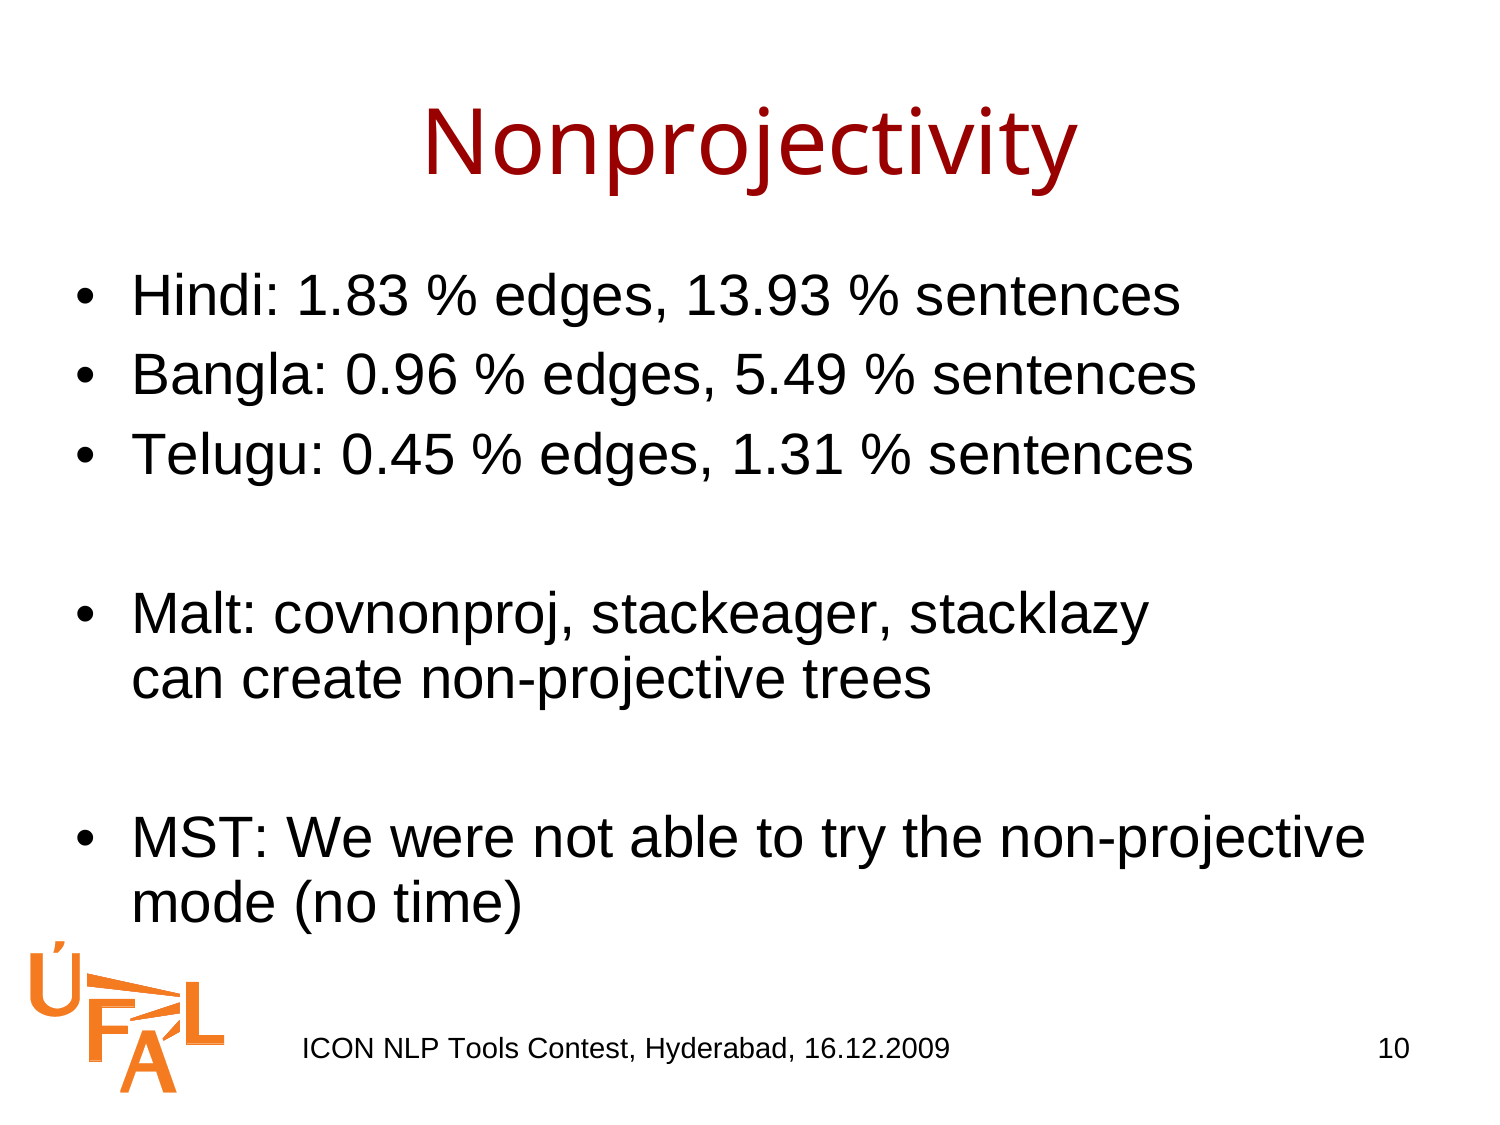

# Nonprojectivity
Hindi: 1.83 % edges, 13.93 % sentences
Bangla: 0.96 % edges, 5.49 % sentences
Telugu: 0.45 % edges, 1.31 % sentences
Malt: covnonproj, stackeager, stacklazy
can create non-projective trees
MST: We were not able to try the non-projective mode (no time)
ICON NLP Tools Contest, Hyderabad, 16.12.2009
10